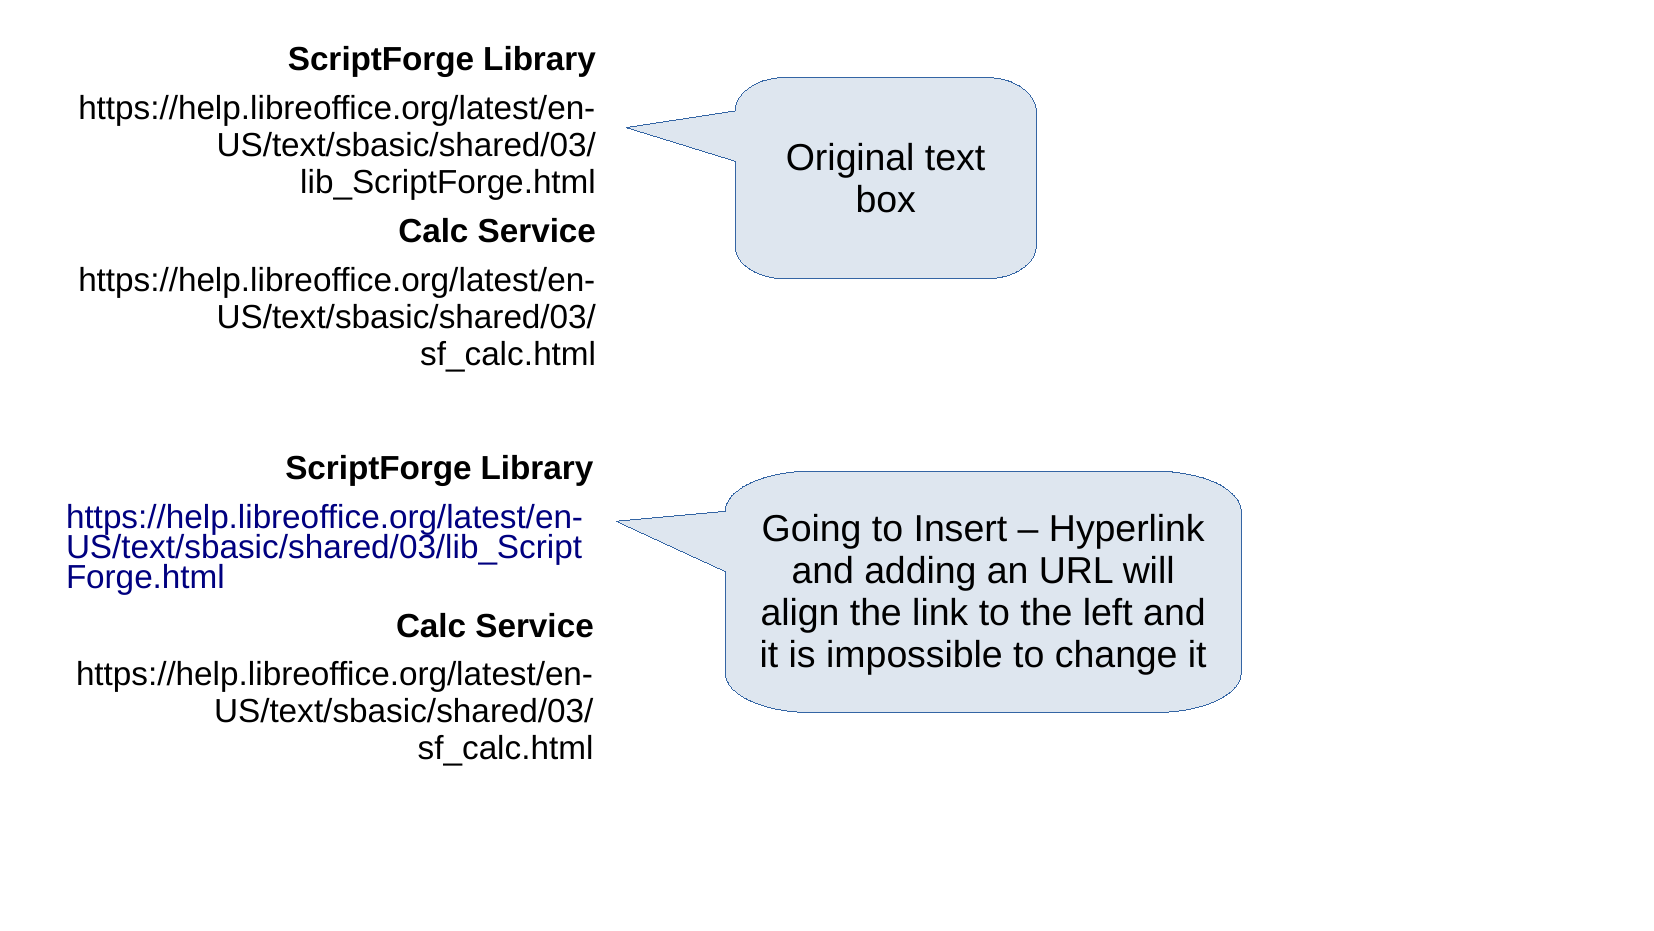

ScriptForge Library
https://help.libreoffice.org/latest/en-US/text/sbasic/shared/03/lib_ScriptForge.html
Calc Service
https://help.libreoffice.org/latest/en-US/text/sbasic/shared/03/sf_calc.html
Original text box
ScriptForge Library
https://help.libreoffice.org/latest/en-US/text/sbasic/shared/03/lib_ScriptForge.html
Calc Service
https://help.libreoffice.org/latest/en-US/text/sbasic/shared/03/sf_calc.html
Going to Insert – Hyperlink and adding an URL will align the link to the left and it is impossible to change it